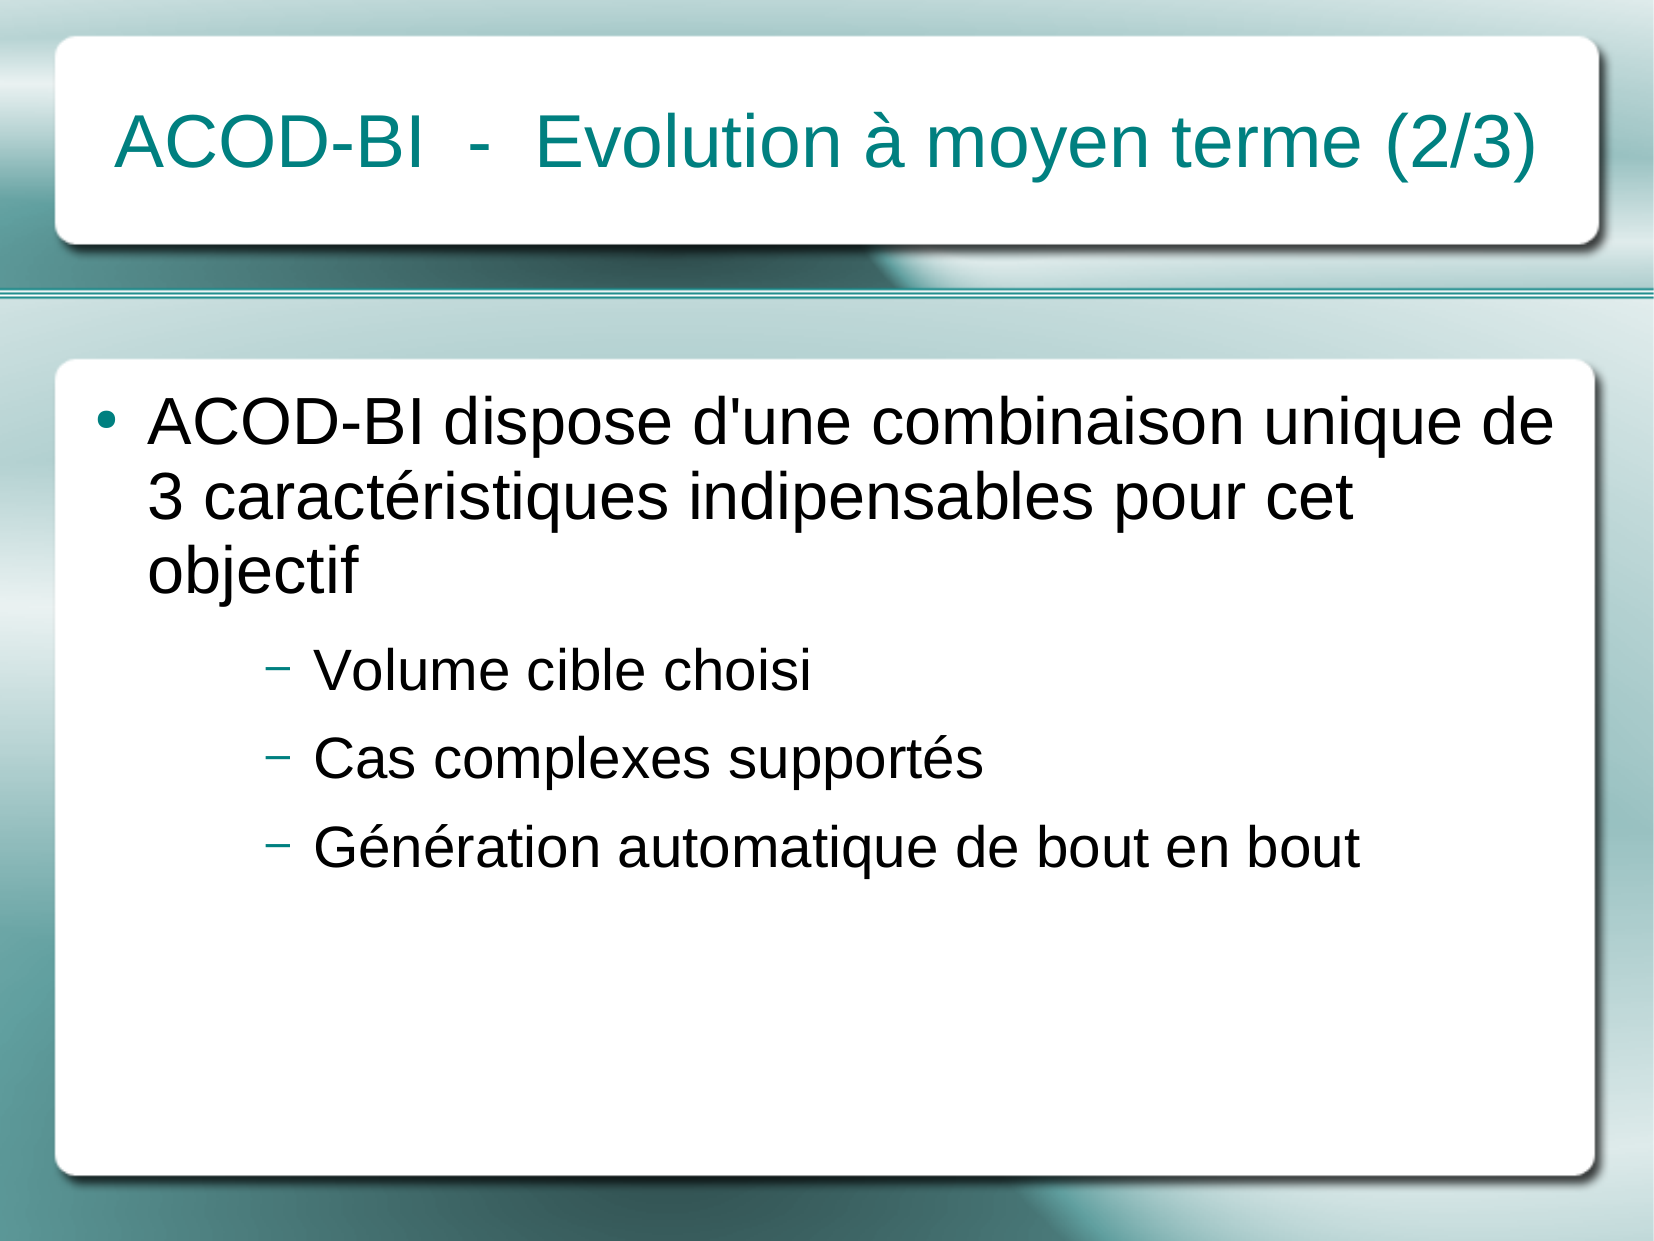

# ACOD-BI - Evolution à moyen terme (2/3)
ACOD-BI dispose d'une combinaison unique de 3 caractéristiques indipensables pour cet objectif
Volume cible choisi
Cas complexes supportés
Génération automatique de bout en bout